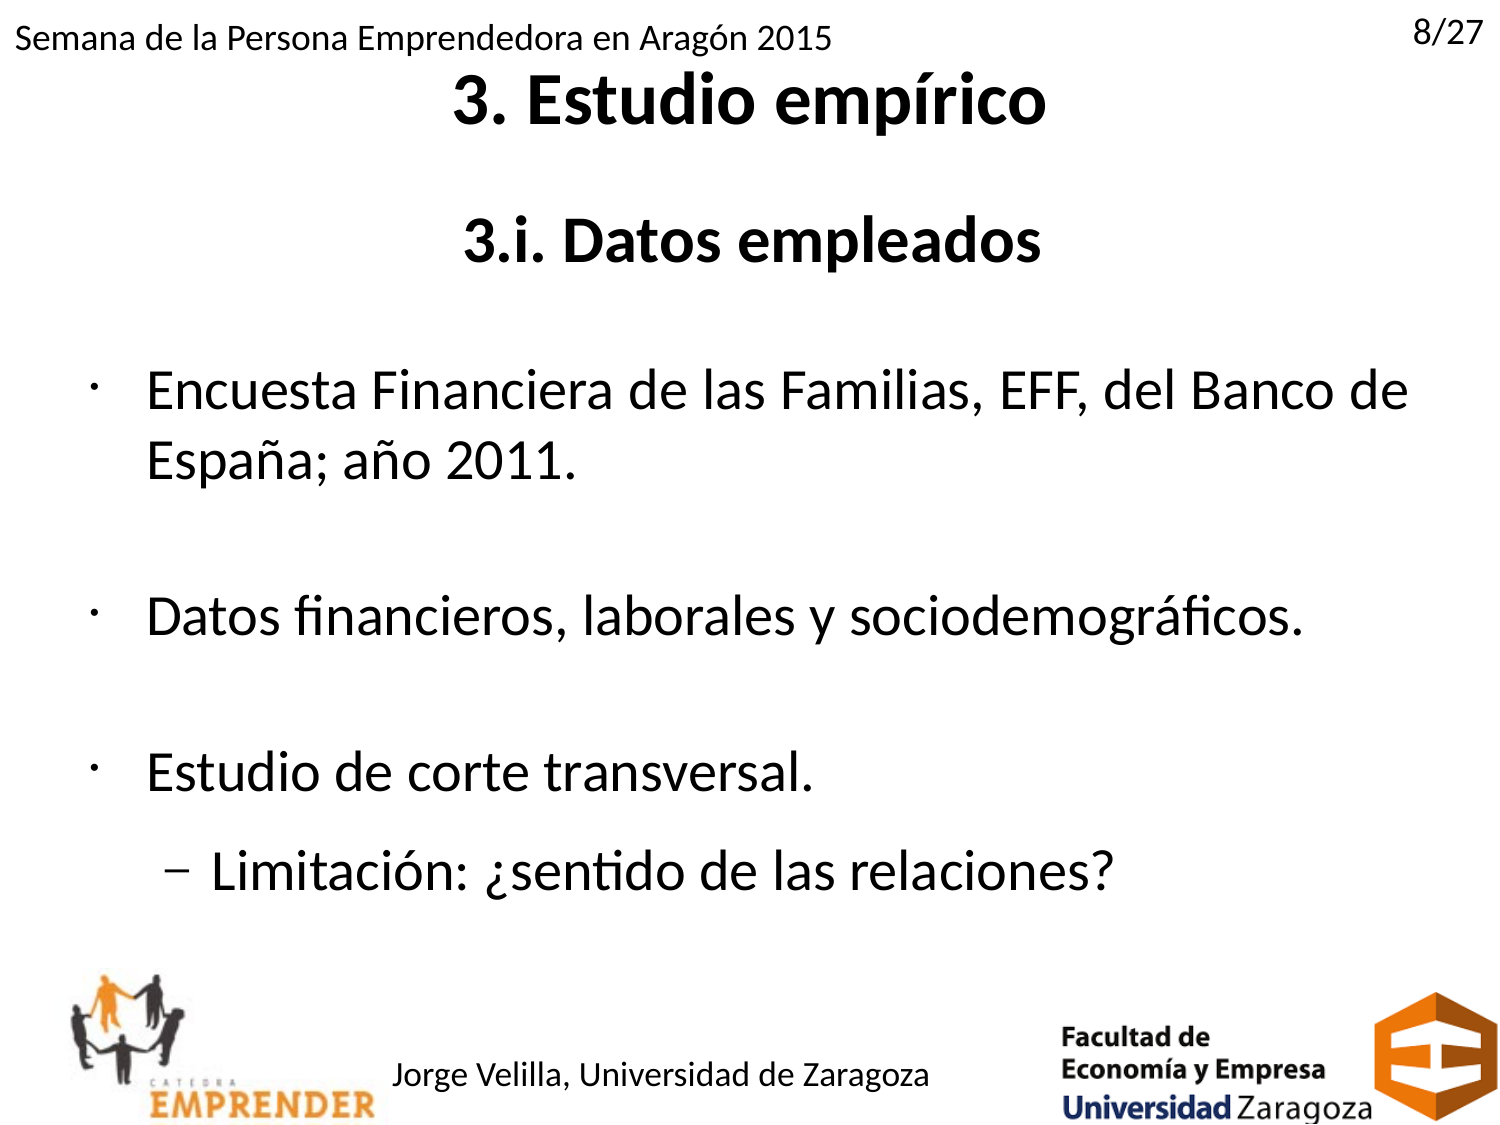

Semana de la Persona Emprendedora en Aragón 2015
# 3. Estudio empírico
3.i. Datos empleados
Encuesta Financiera de las Familias, EFF, del Banco de España; año 2011.
Datos financieros, laborales y sociodemográficos.
Estudio de corte transversal.
Limitación: ¿sentido de las relaciones?
Jorge Velilla, Universidad de Zaragoza